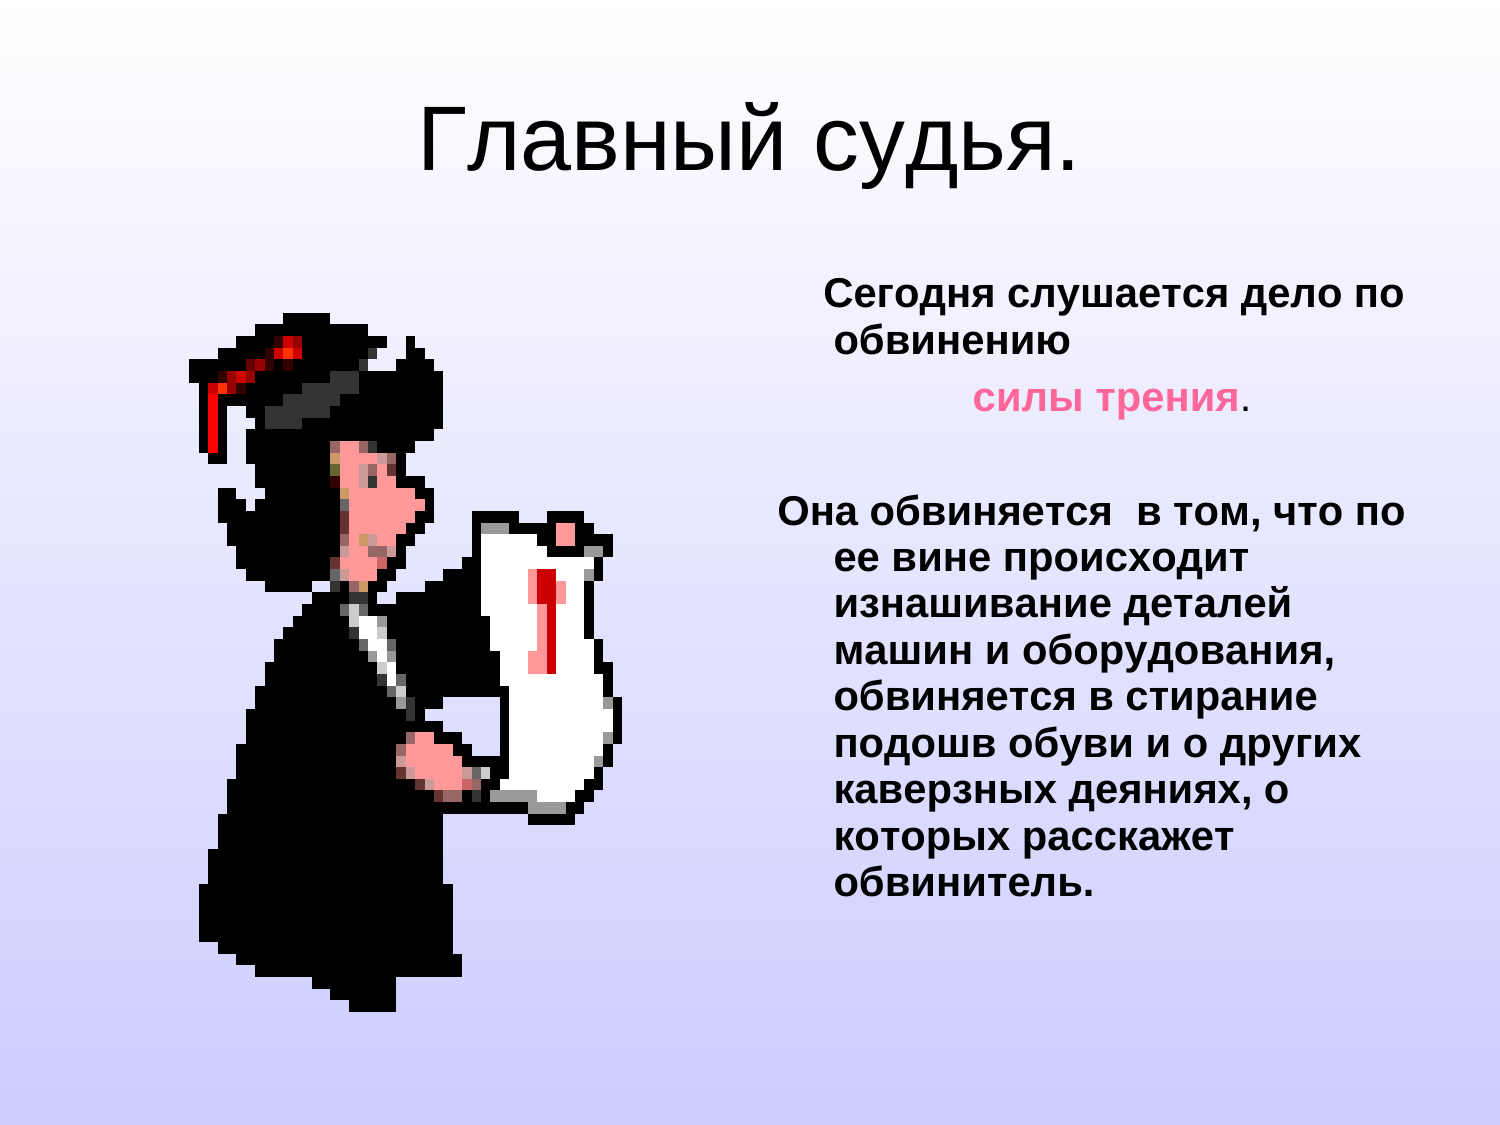

# Главный судья.
 Сегодня слушается дело по обвинению
 силы трения.
Она обвиняется в том, что по ее вине происходит изнашивание деталей машин и оборудования, обвиняется в стирание подошв обуви и о других каверзных деяниях, о которых расскажет обвинитель.